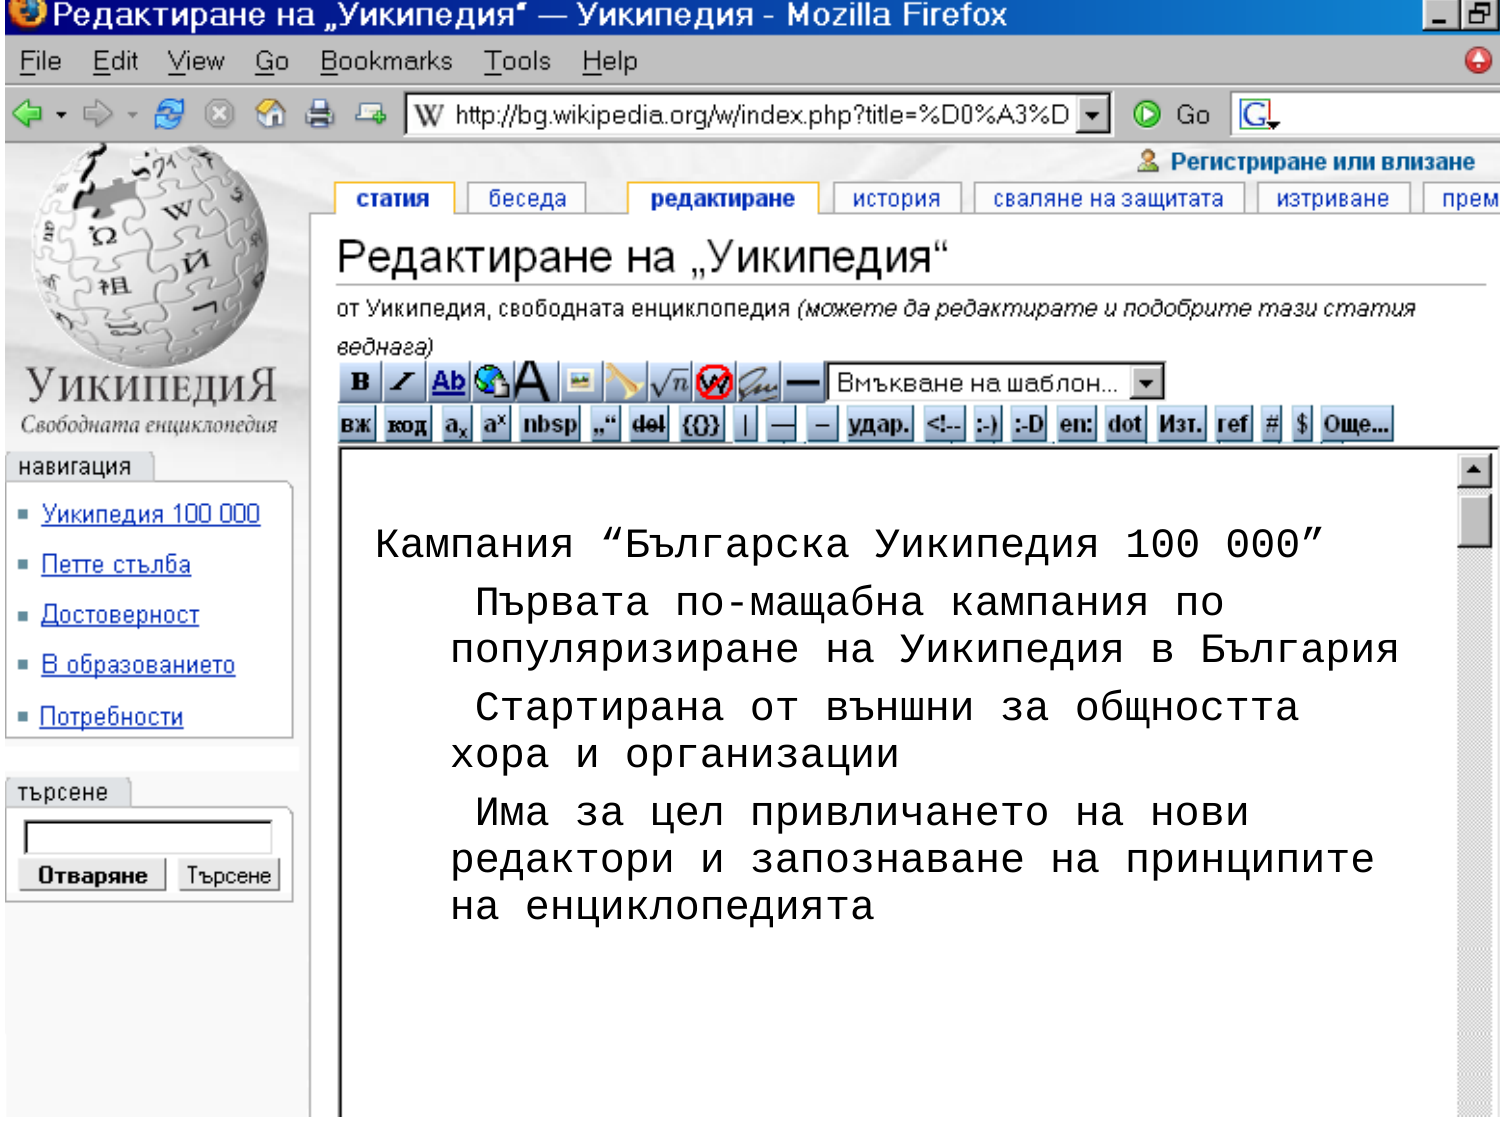

Кампания “Българска Уикипедия 100 000”
 Първата по-мащабна кампания по популяризиране на Уикипедия в България
 Стартирана от външни за общността хора и организации
 Има за цел привличането на нови редактори и запознаване на принципите на енциклопедията